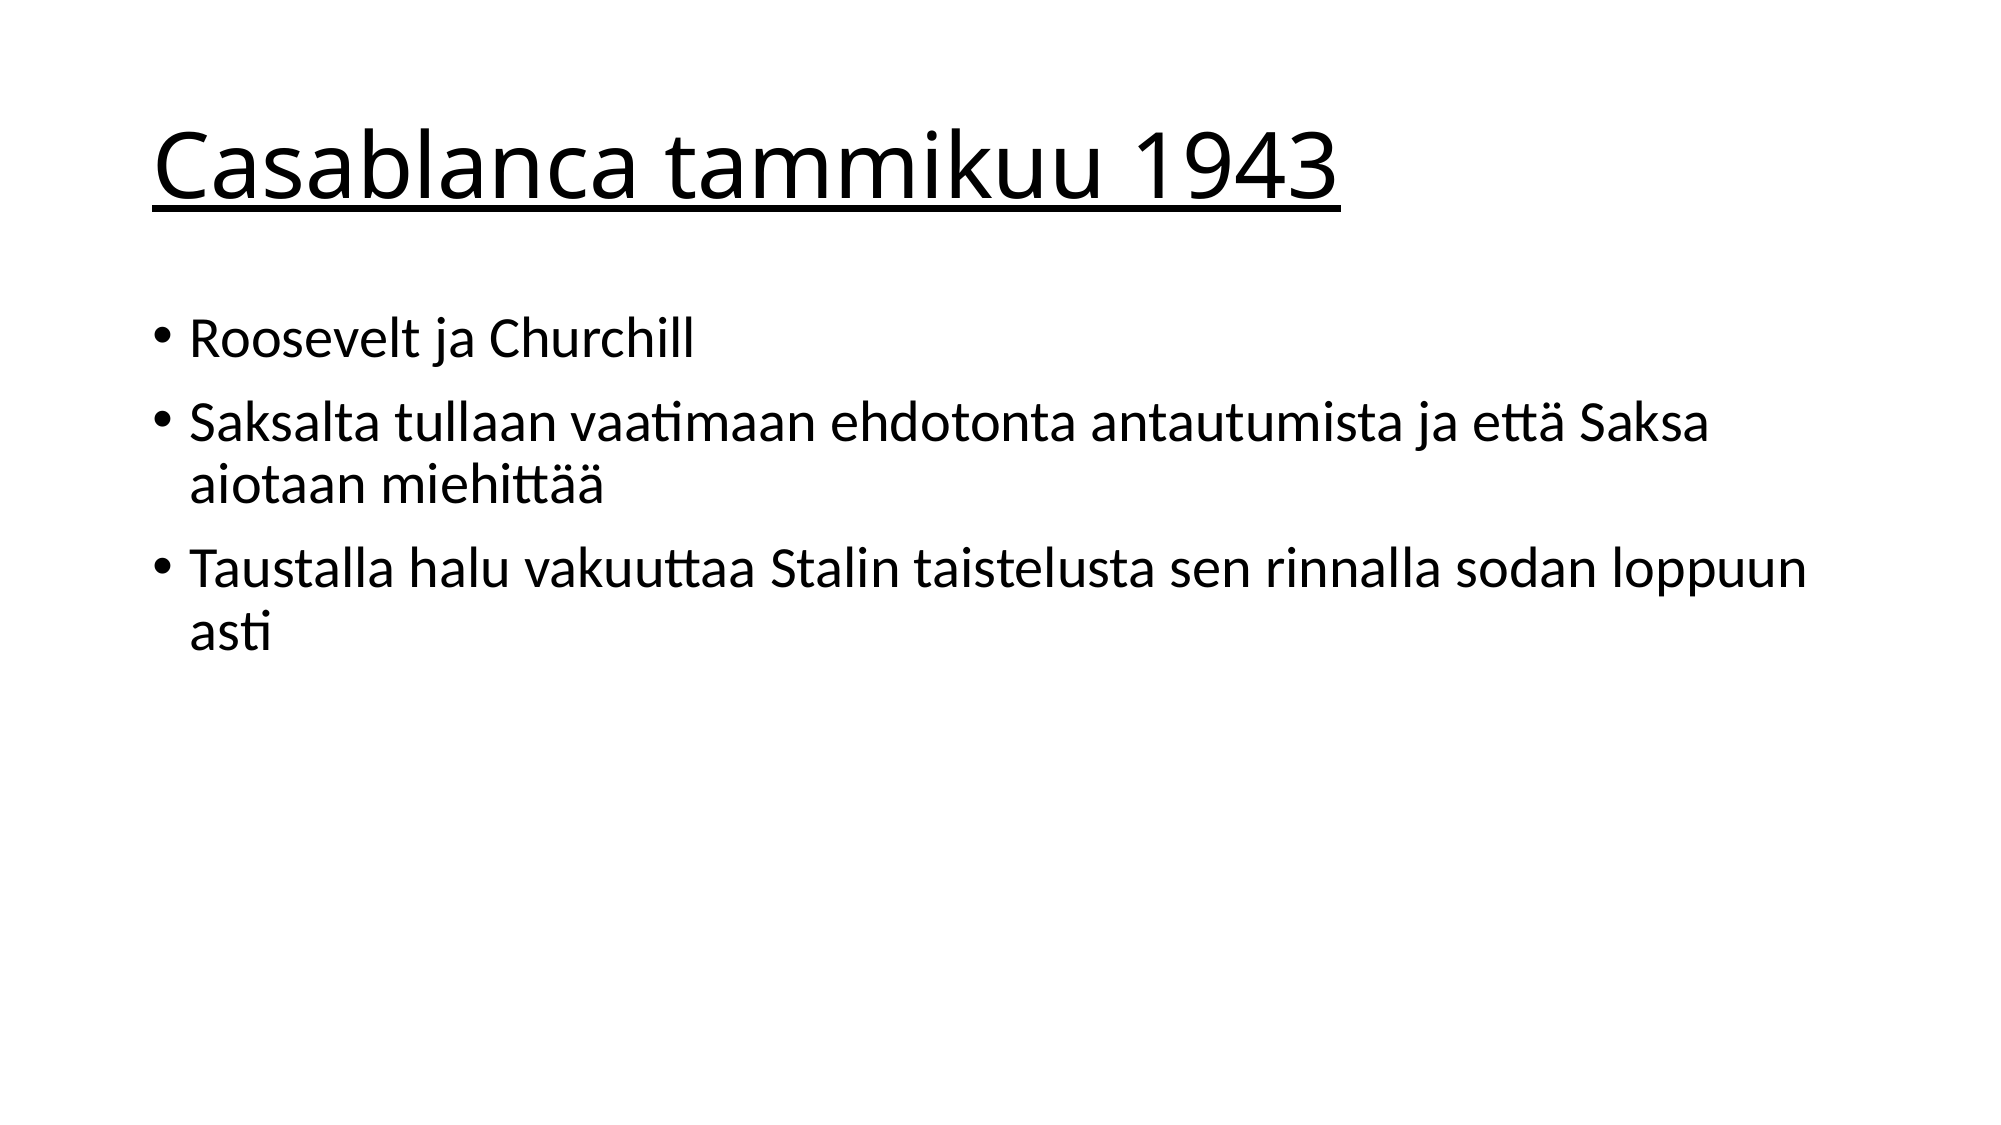

# Casablanca tammikuu 1943
Roosevelt ja Churchill
Saksalta tullaan vaatimaan ehdotonta antautumista ja että Saksa aiotaan miehittää
Taustalla halu vakuuttaa Stalin taistelusta sen rinnalla sodan loppuun asti